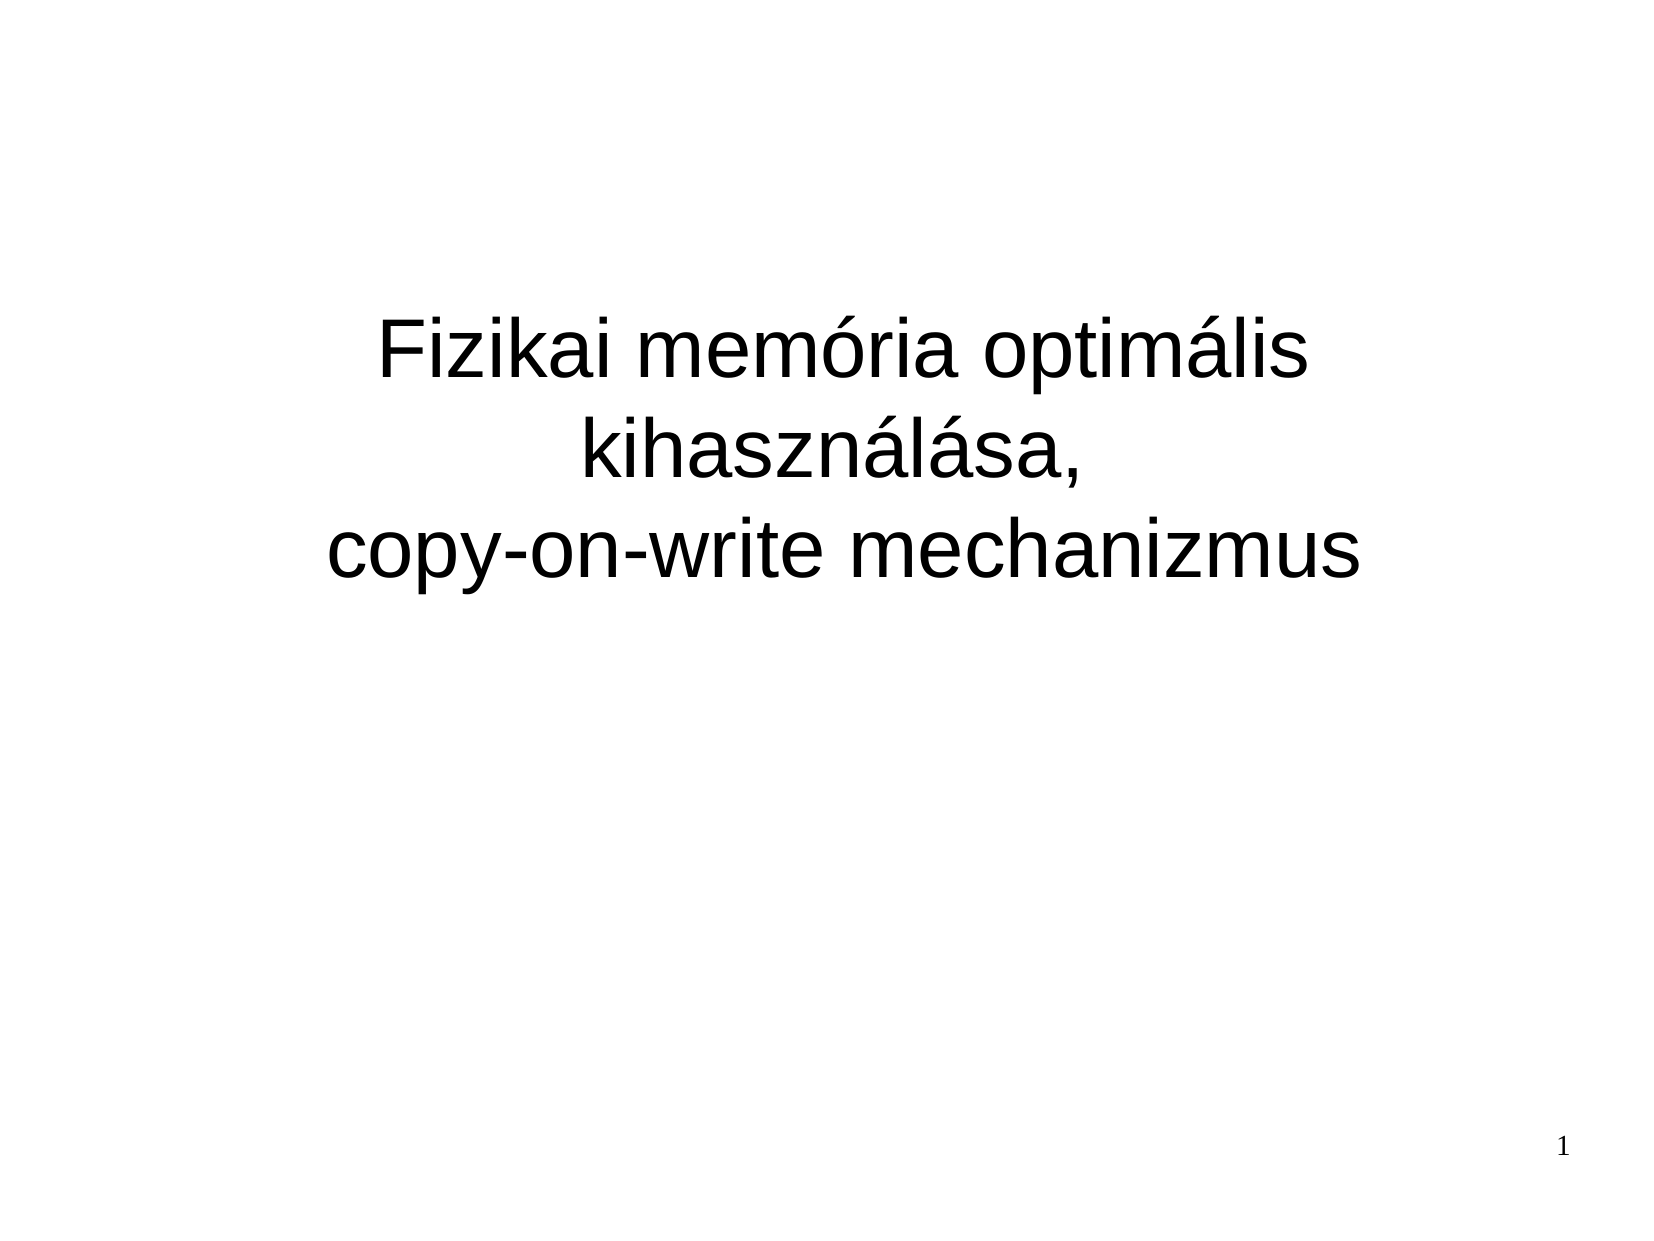

# Fizikai memória optimális kihasználása, copy-on-write mechanizmus
1